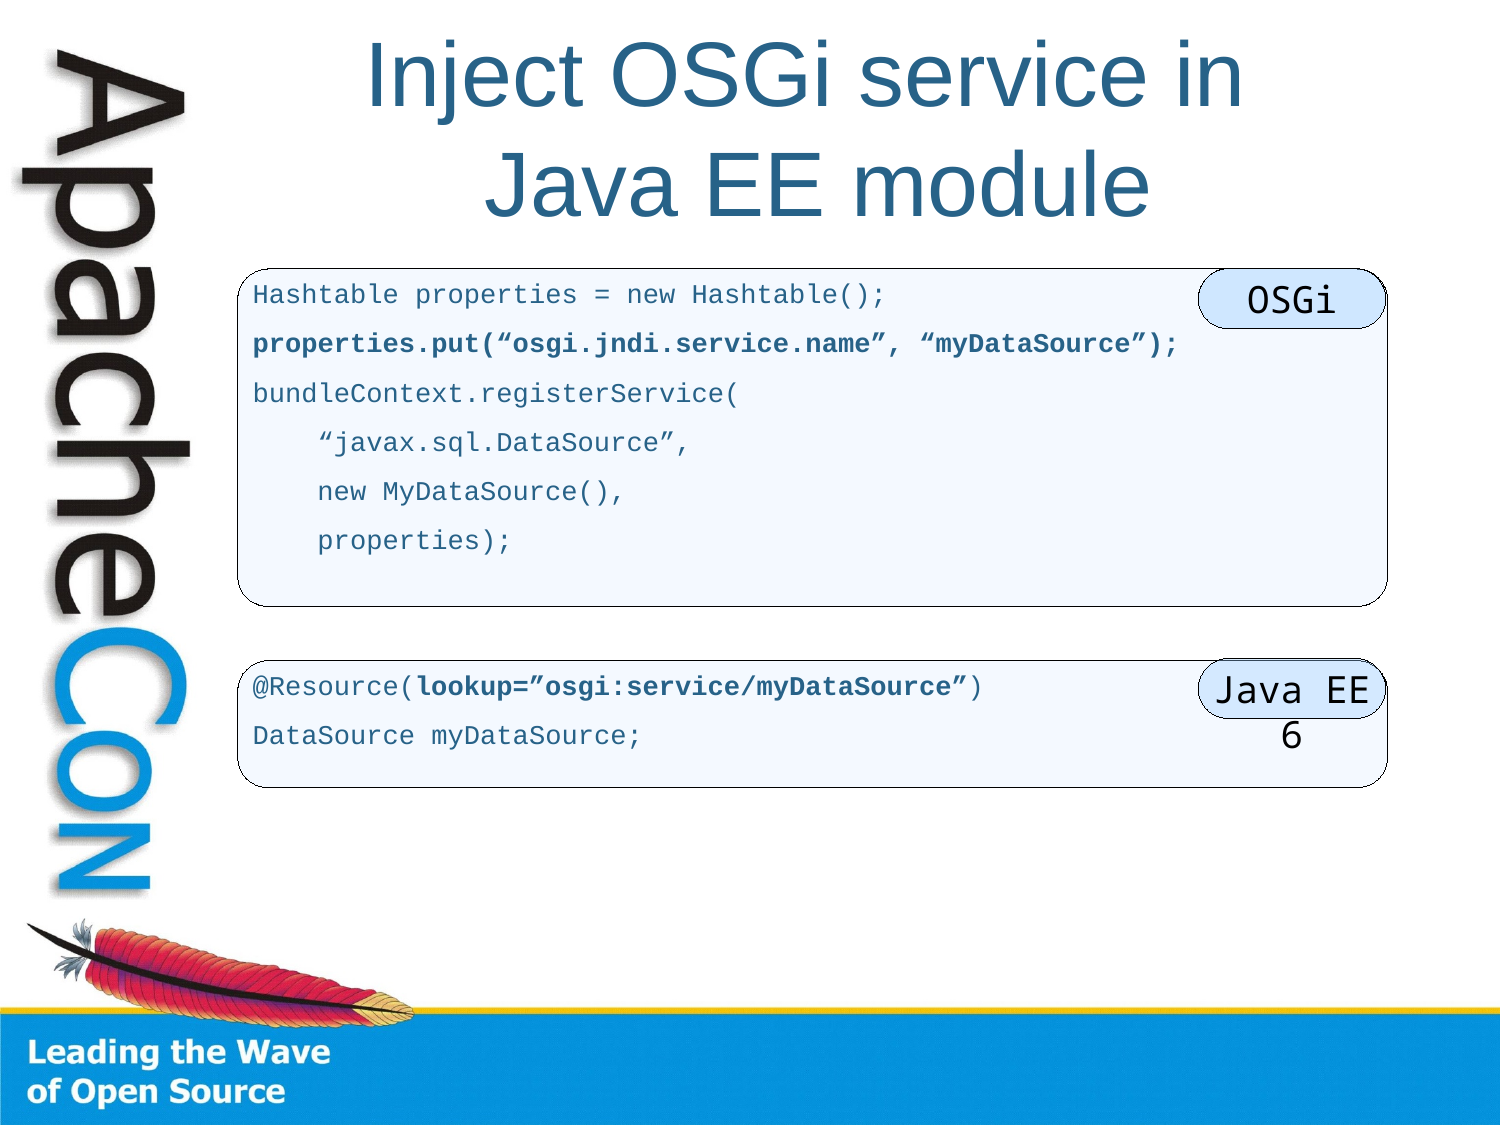

# Inject OSGi service in Java EE module
OSGi
Hashtable properties = new Hashtable();
properties.put(“osgi.jndi.service.name”, “myDataSource”);
bundleContext.registerService(
 “javax.sql.DataSource”,
 new MyDataSource(),
 properties);
Java EE 6
@Resource(lookup=”osgi:service/myDataSource”)
DataSource myDataSource;